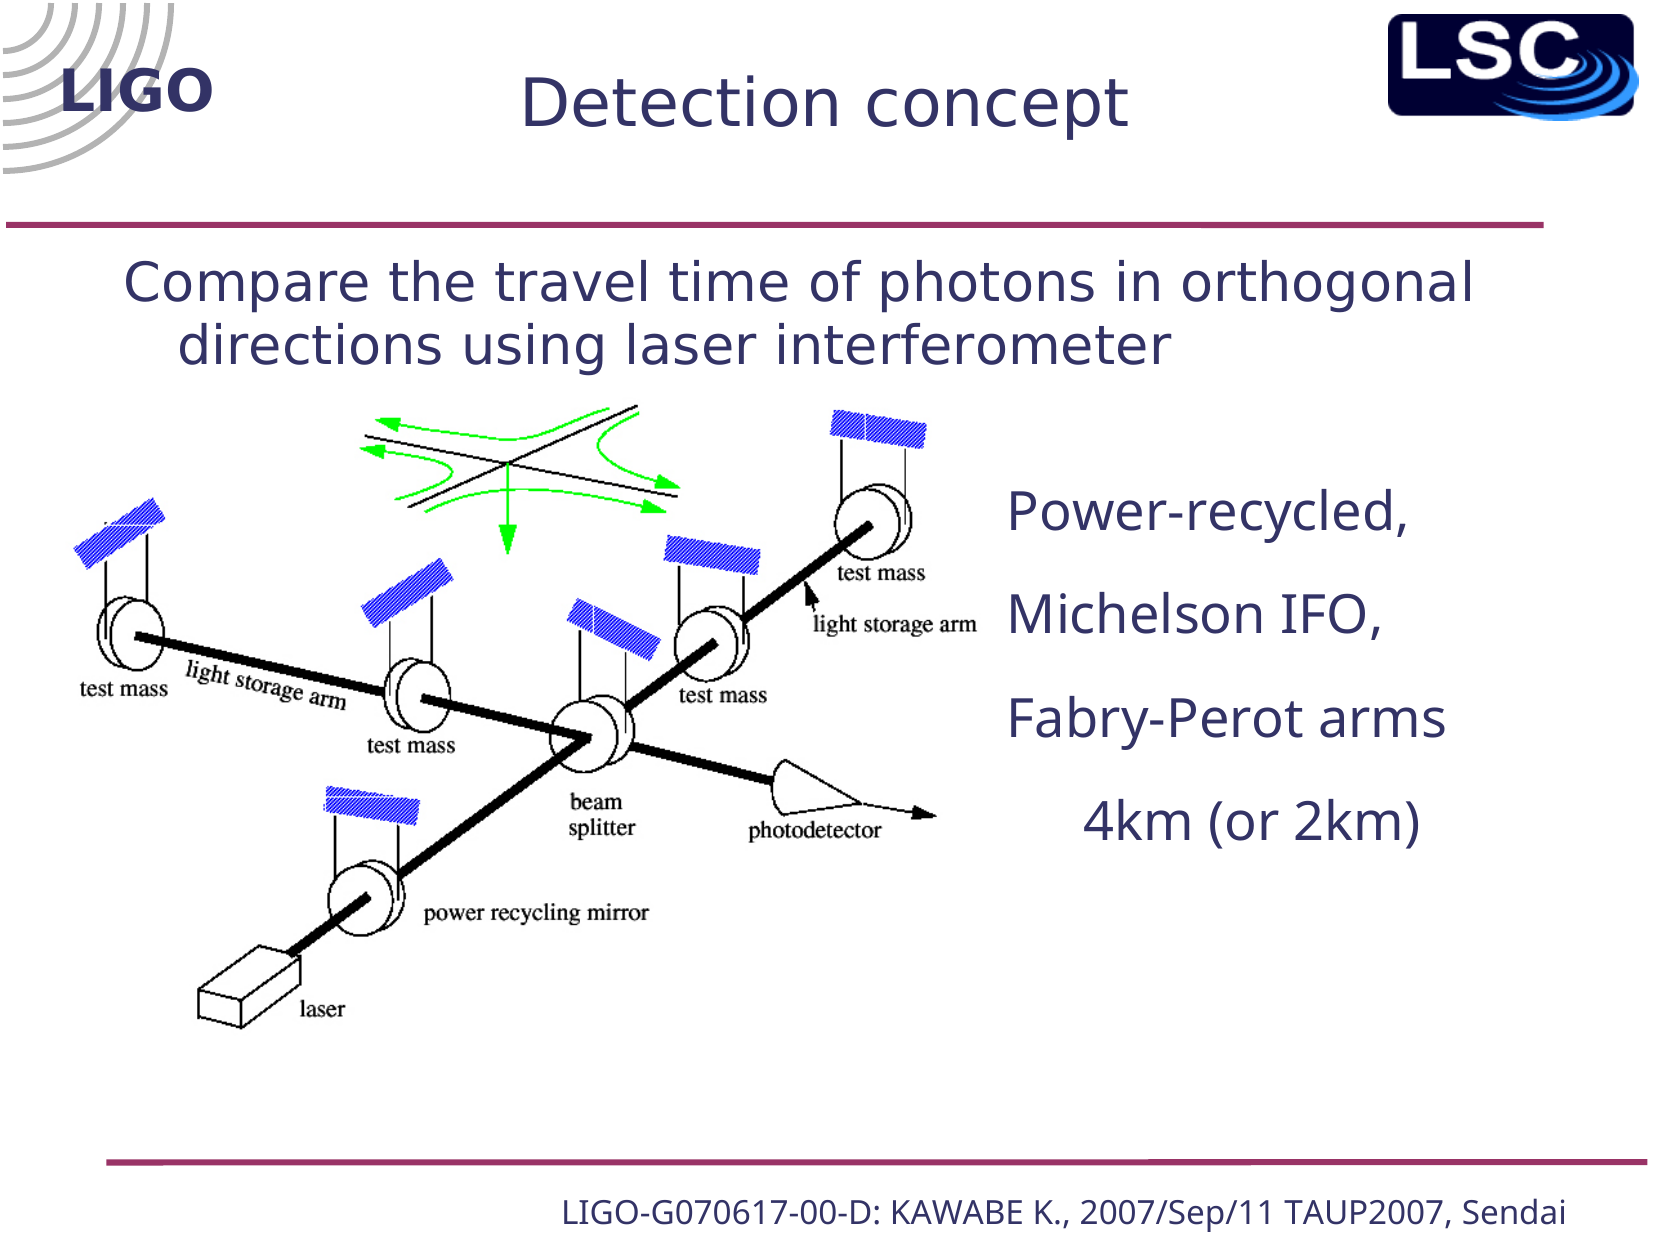

# Detection concept
Compare the travel time of photons in orthogonal directions using laser interferometer
Power-recycled,
Michelson IFO,
Fabry-Perot arms
4km (or 2km)